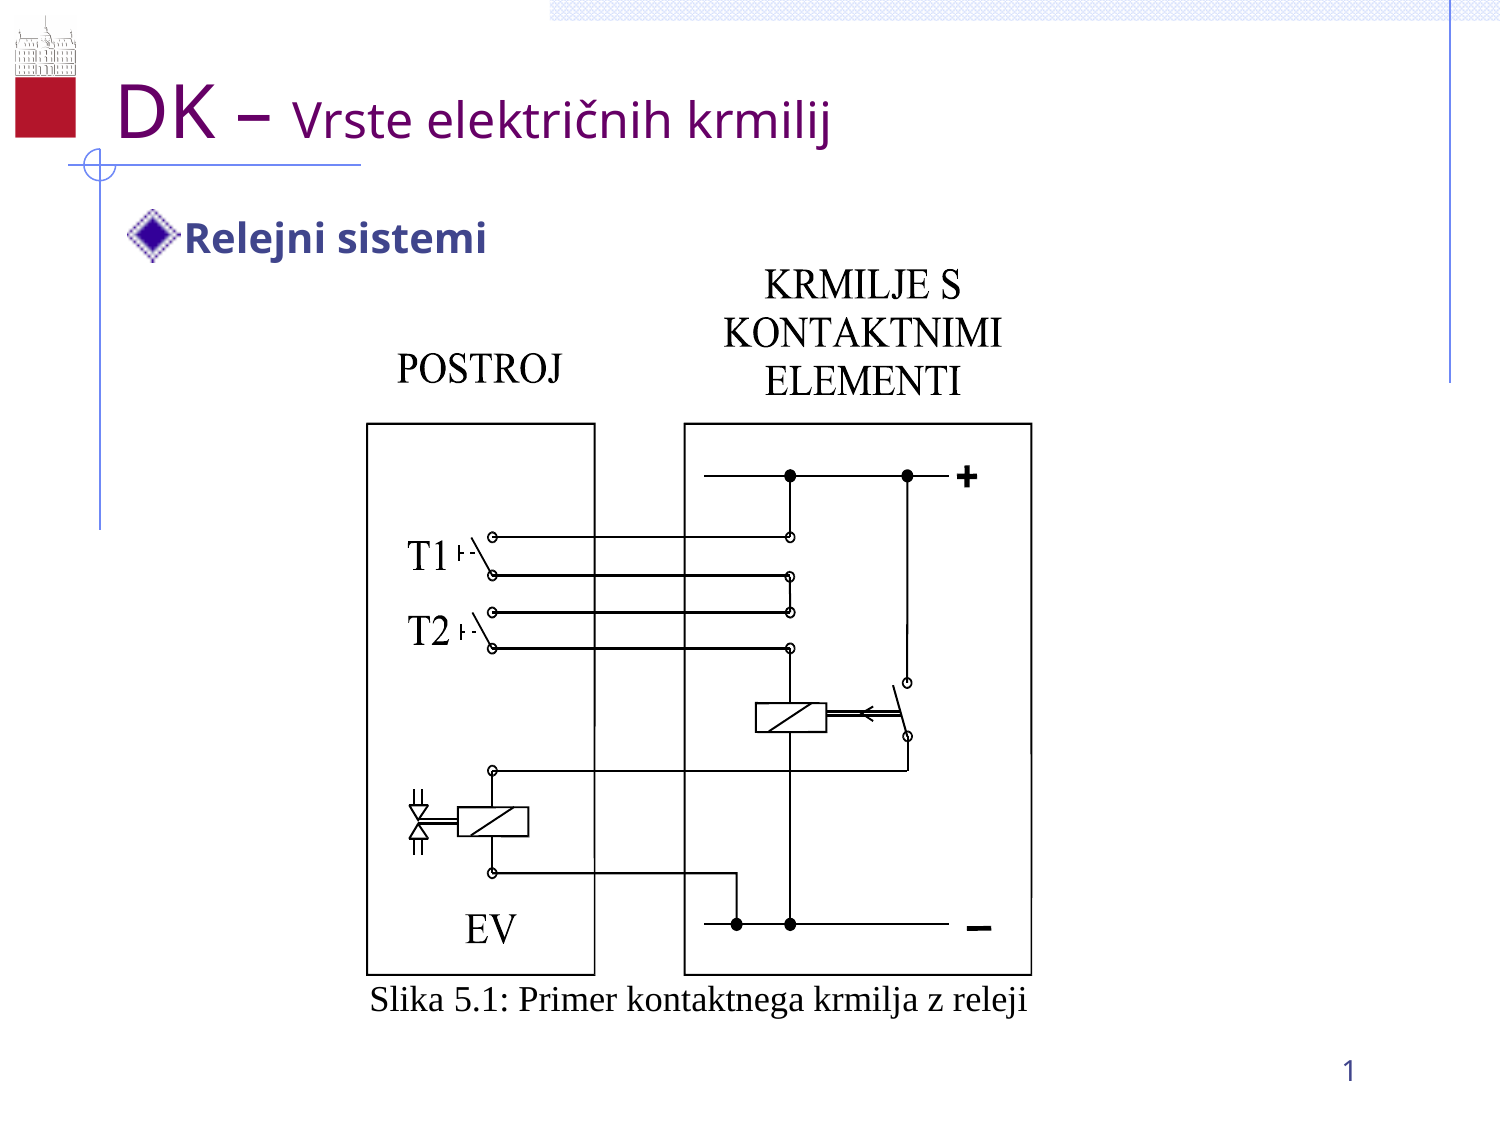

DK – Vrste električnih krmilij
# Relejni sistemi